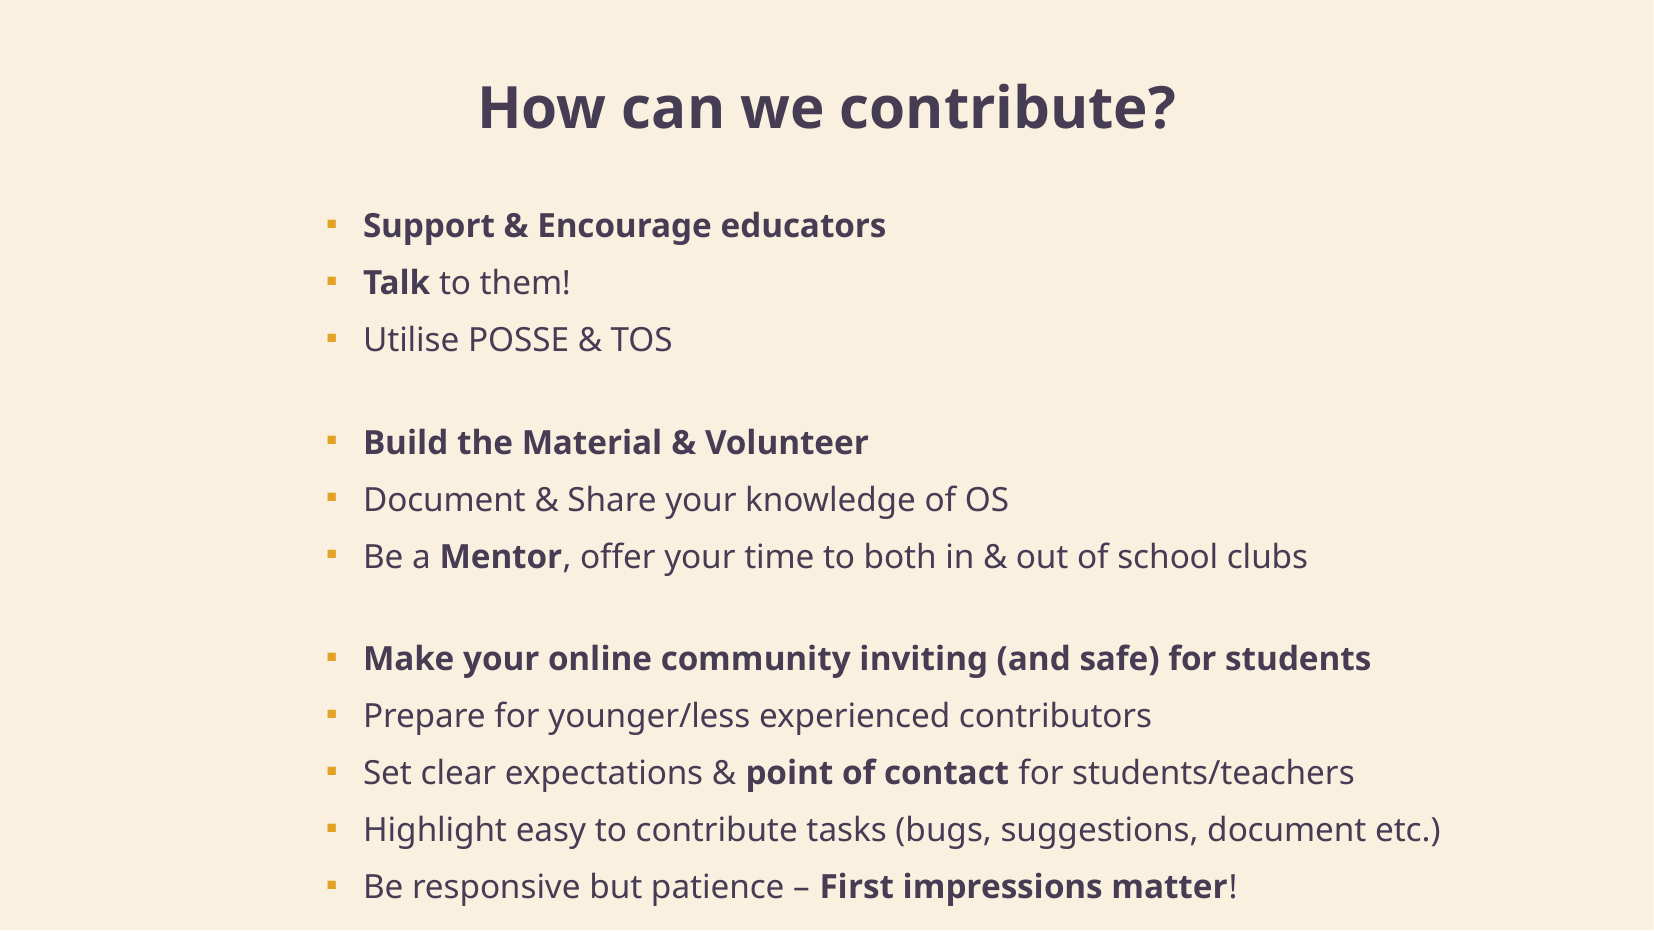

How can we contribute?
Support & Encourage educators
Talk to them!
Utilise POSSE & TOS
Build the Material & Volunteer
Document & Share your knowledge of OS
Be a Mentor, offer your time to both in & out of school clubs
Make your online community inviting (and safe) for students
Prepare for younger/less experienced contributors
Set clear expectations & point of contact for students/teachers
Highlight easy to contribute tasks (bugs, suggestions, document etc.)
Be responsive but patience – First impressions matter!